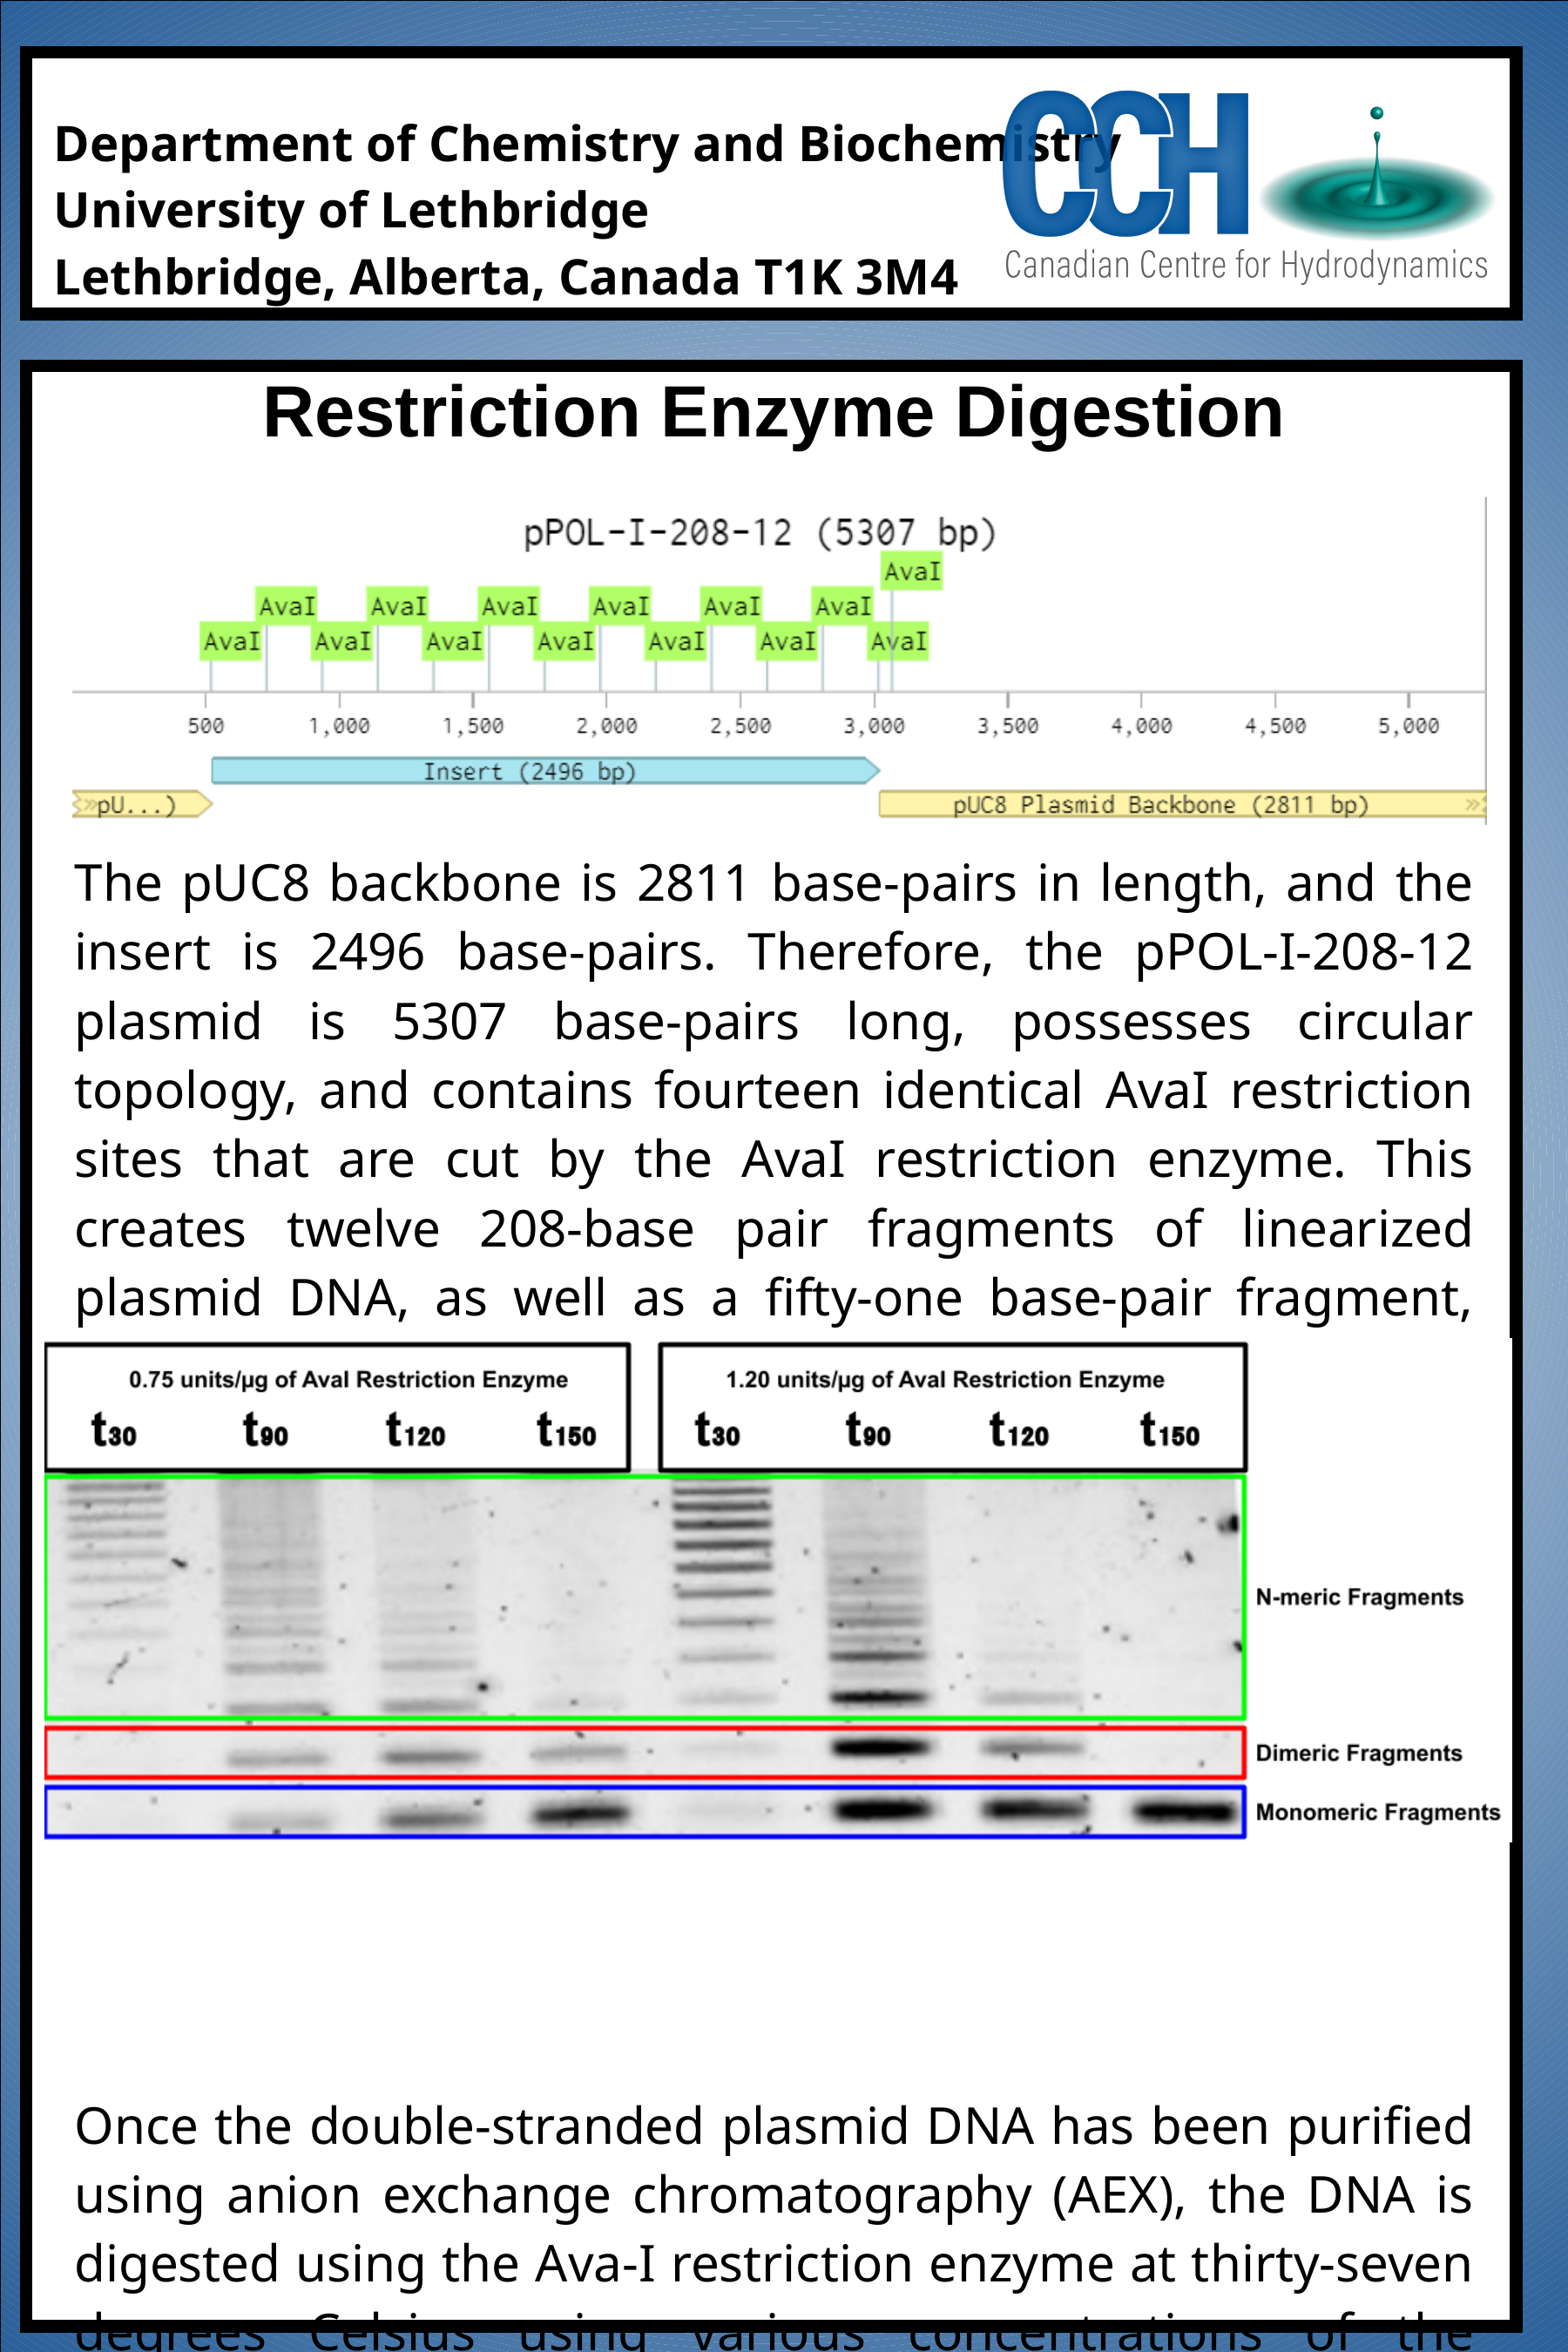

Department of Chemistry and Biochemistry
University of Lethbridge
Lethbridge, Alberta, Canada T1K 3M4
Restriction Enzyme Digestion
The pUC8 backbone is 2811 base-pairs in length, and the insert is 2496 base-pairs. Therefore, the pPOL-I-208-12 plasmid is 5307 base-pairs long, possesses circular topology, and contains fourteen identical AvaI restriction sites that are cut by the AvaI restriction enzyme. This creates twelve 208-base pair fragments of linearized plasmid DNA, as well as a fifty-one base-pair fragment, and a 2760 base-pair fragment of the plasmid backbone.
Once the double-stranded plasmid DNA has been purified using anion exchange chromatography (AEX), the DNA is digested using the Ava-I restriction enzyme at thirty-seven degrees Celsius using various concentrations of the enzyme, the results of this are displayed in the gel image above. The smaller 208 base-pair monomeric fragments migrate faster than the larger n-meric fragments, as they experience less friction in the gel matrix.